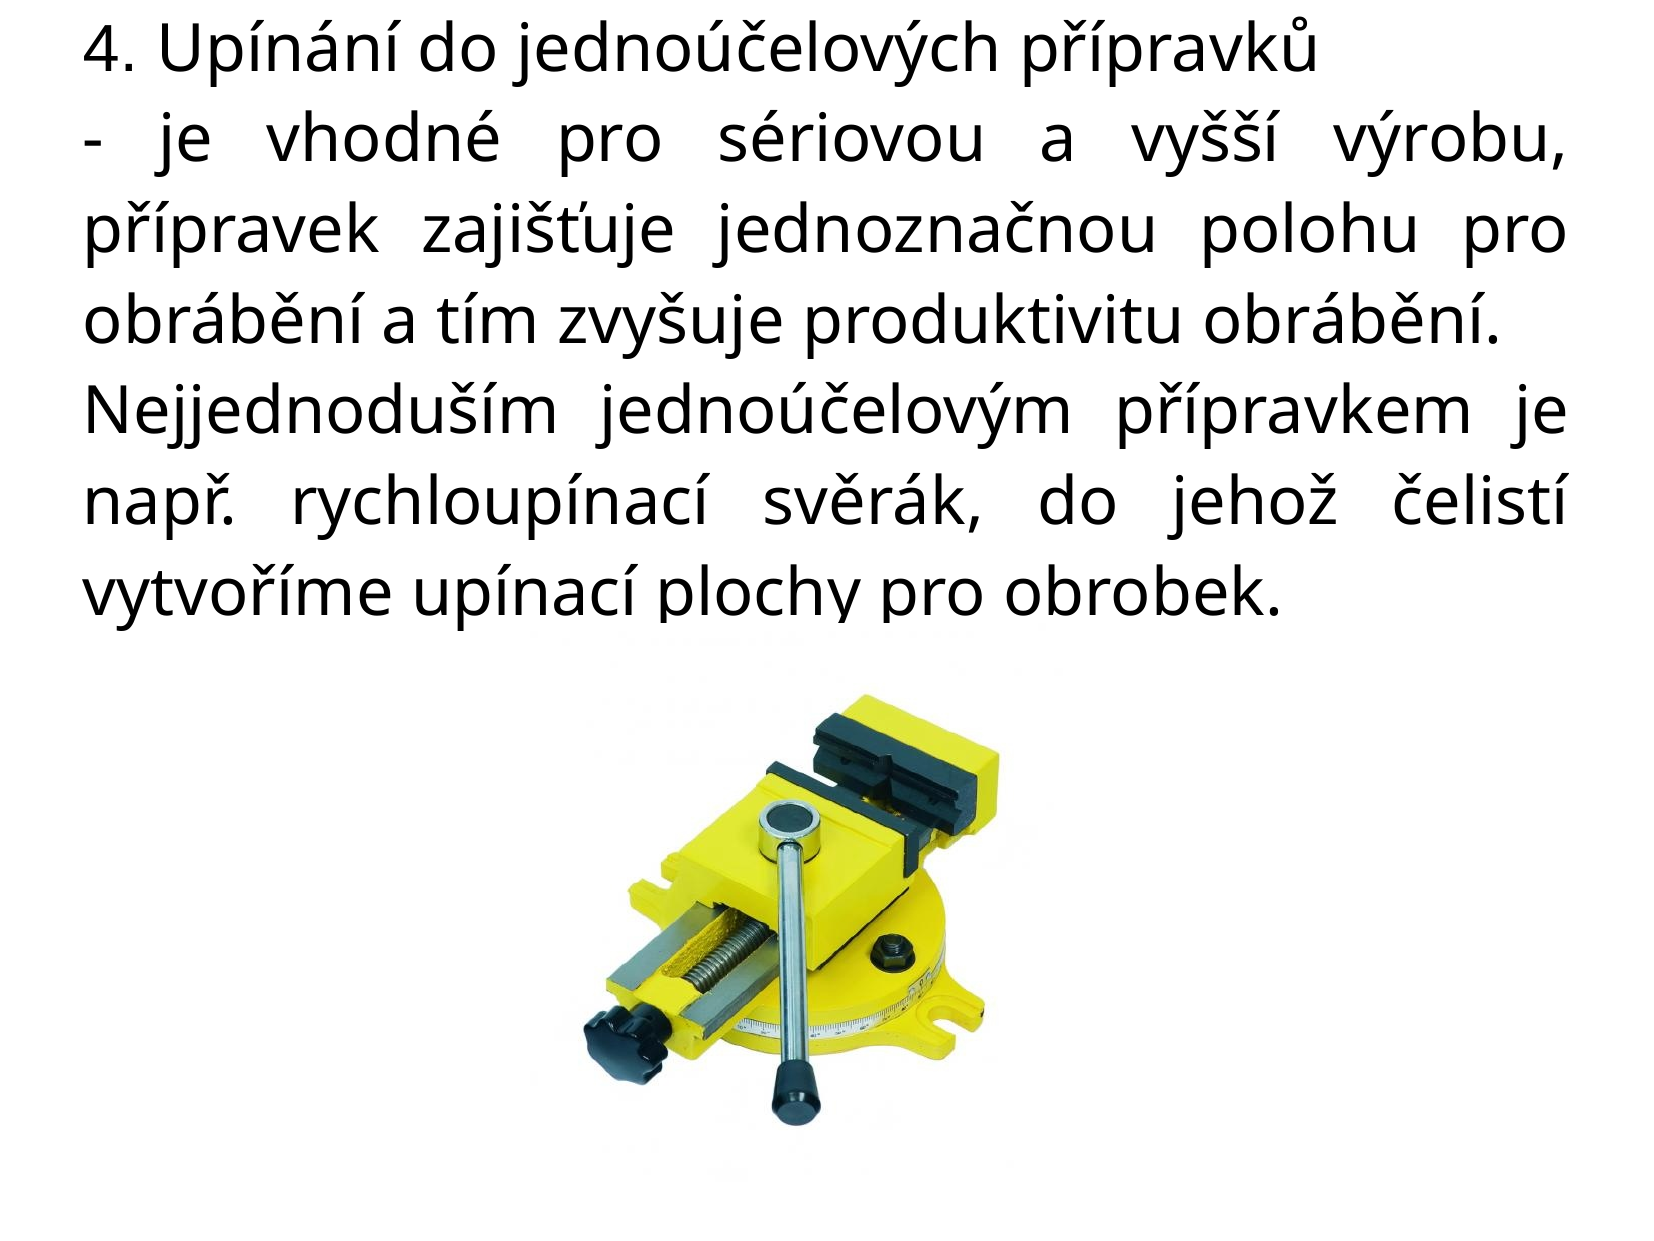

# 4. Upínání do jednoúčelových přípravků
- je vhodné pro sériovou a vyšší výrobu, přípravek zajišťuje jednoznačnou polohu pro obrábění a tím zvyšuje produktivitu obrábění.
Nejjednoduším jednoúčelovým přípravkem je např. rychloupínací svěrák, do jehož čelistí vytvoříme upínací plochy pro obrobek.